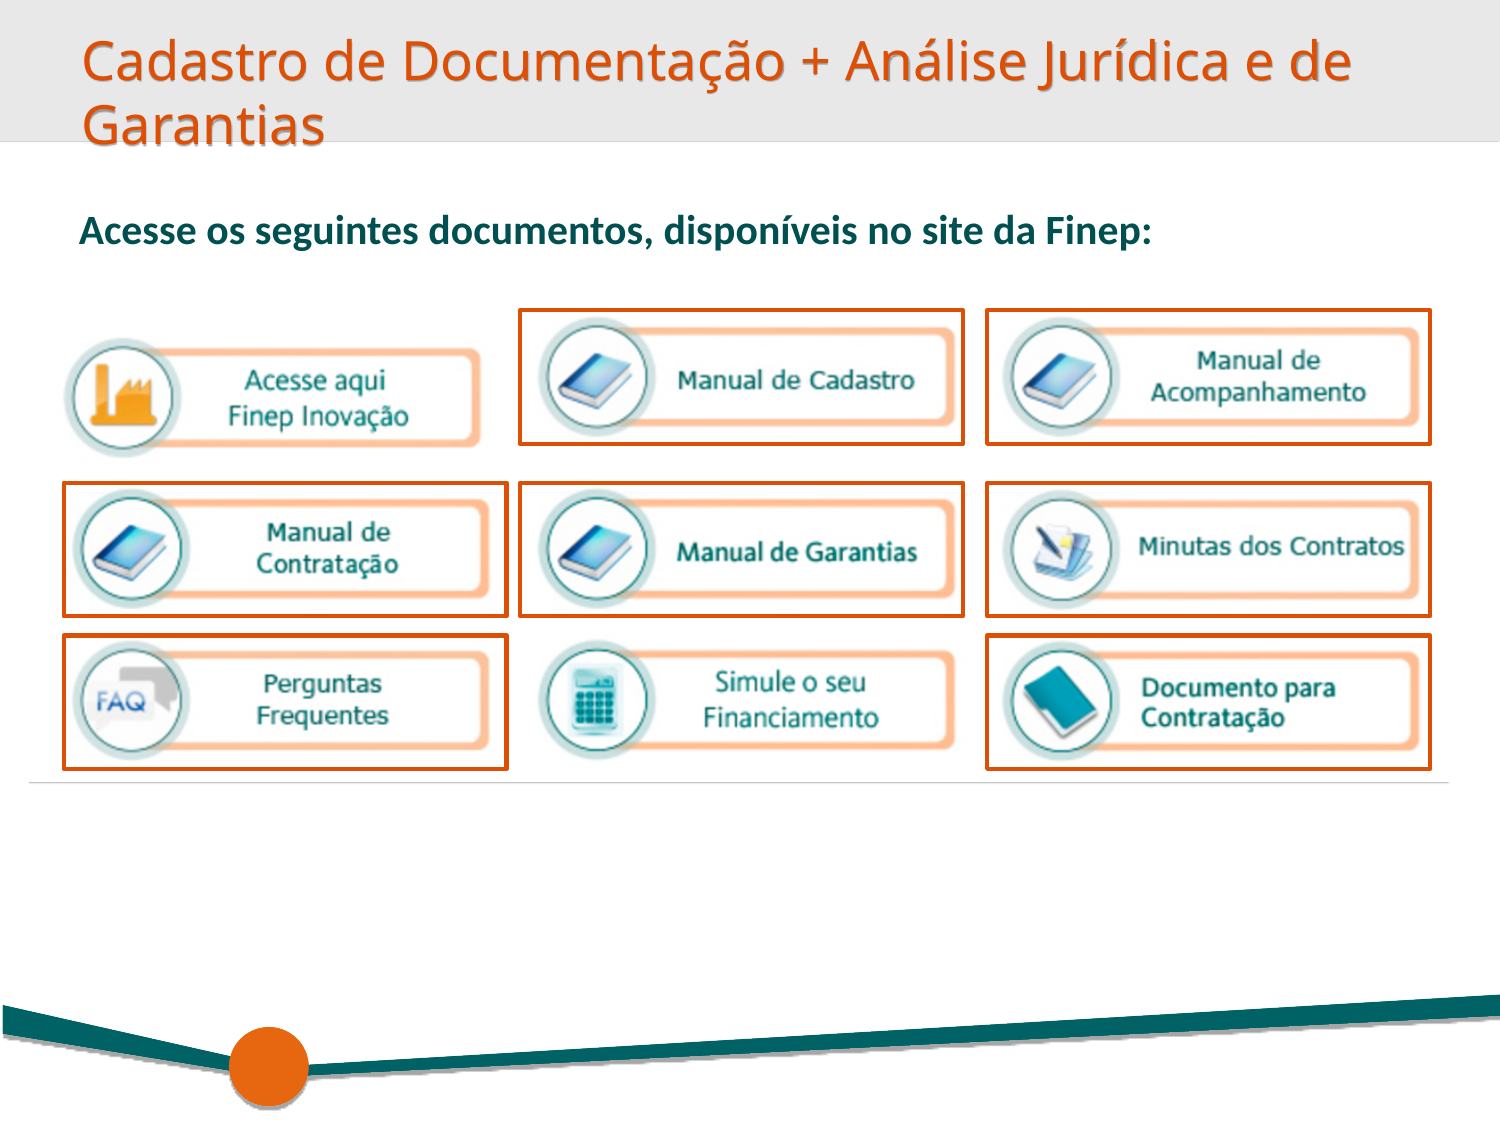

# Cadastro de Documentação + Análise Jurídica e de Garantias
Acesse os seguintes documentos, disponíveis no site da Finep: